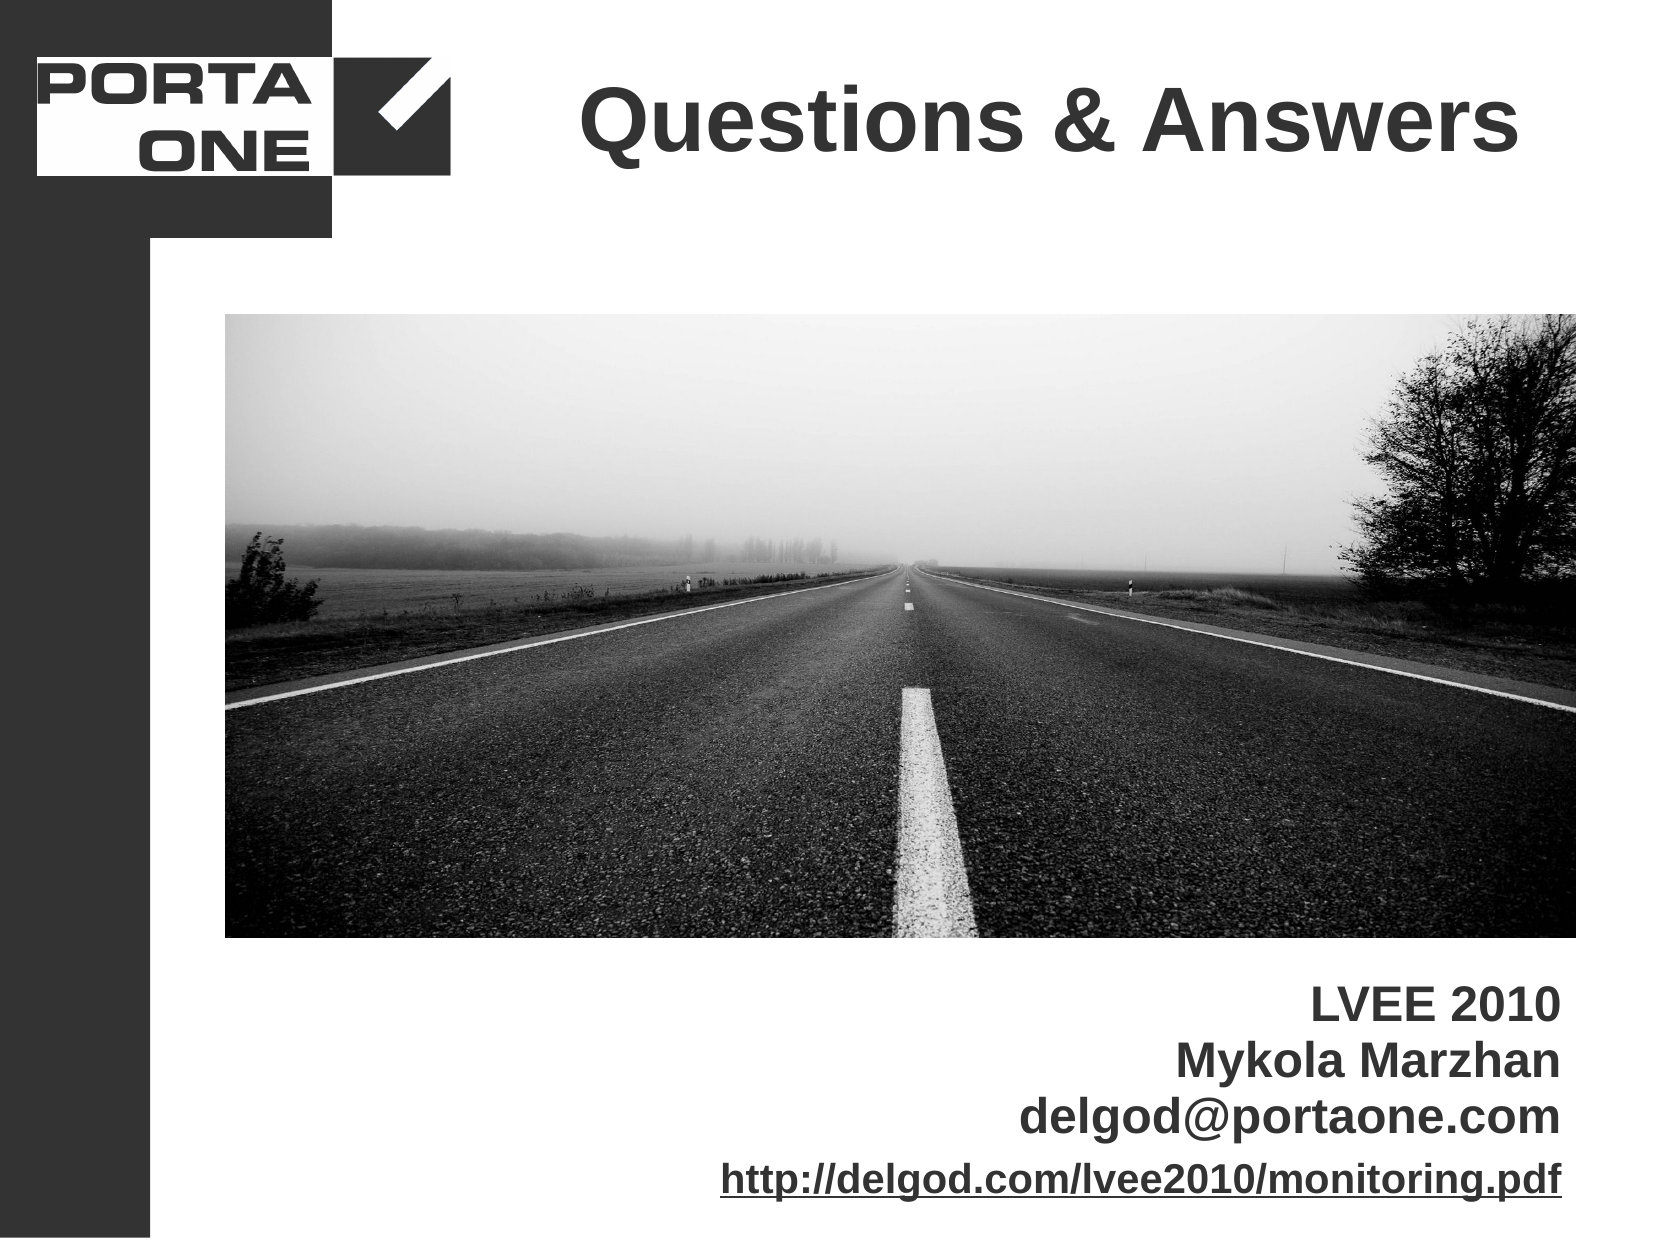

# Questions & Answers
LVEE 2010
Mykola Marzhan
delgod@portaone.com
http://delgod.com/lvee2010/monitoring.pdf